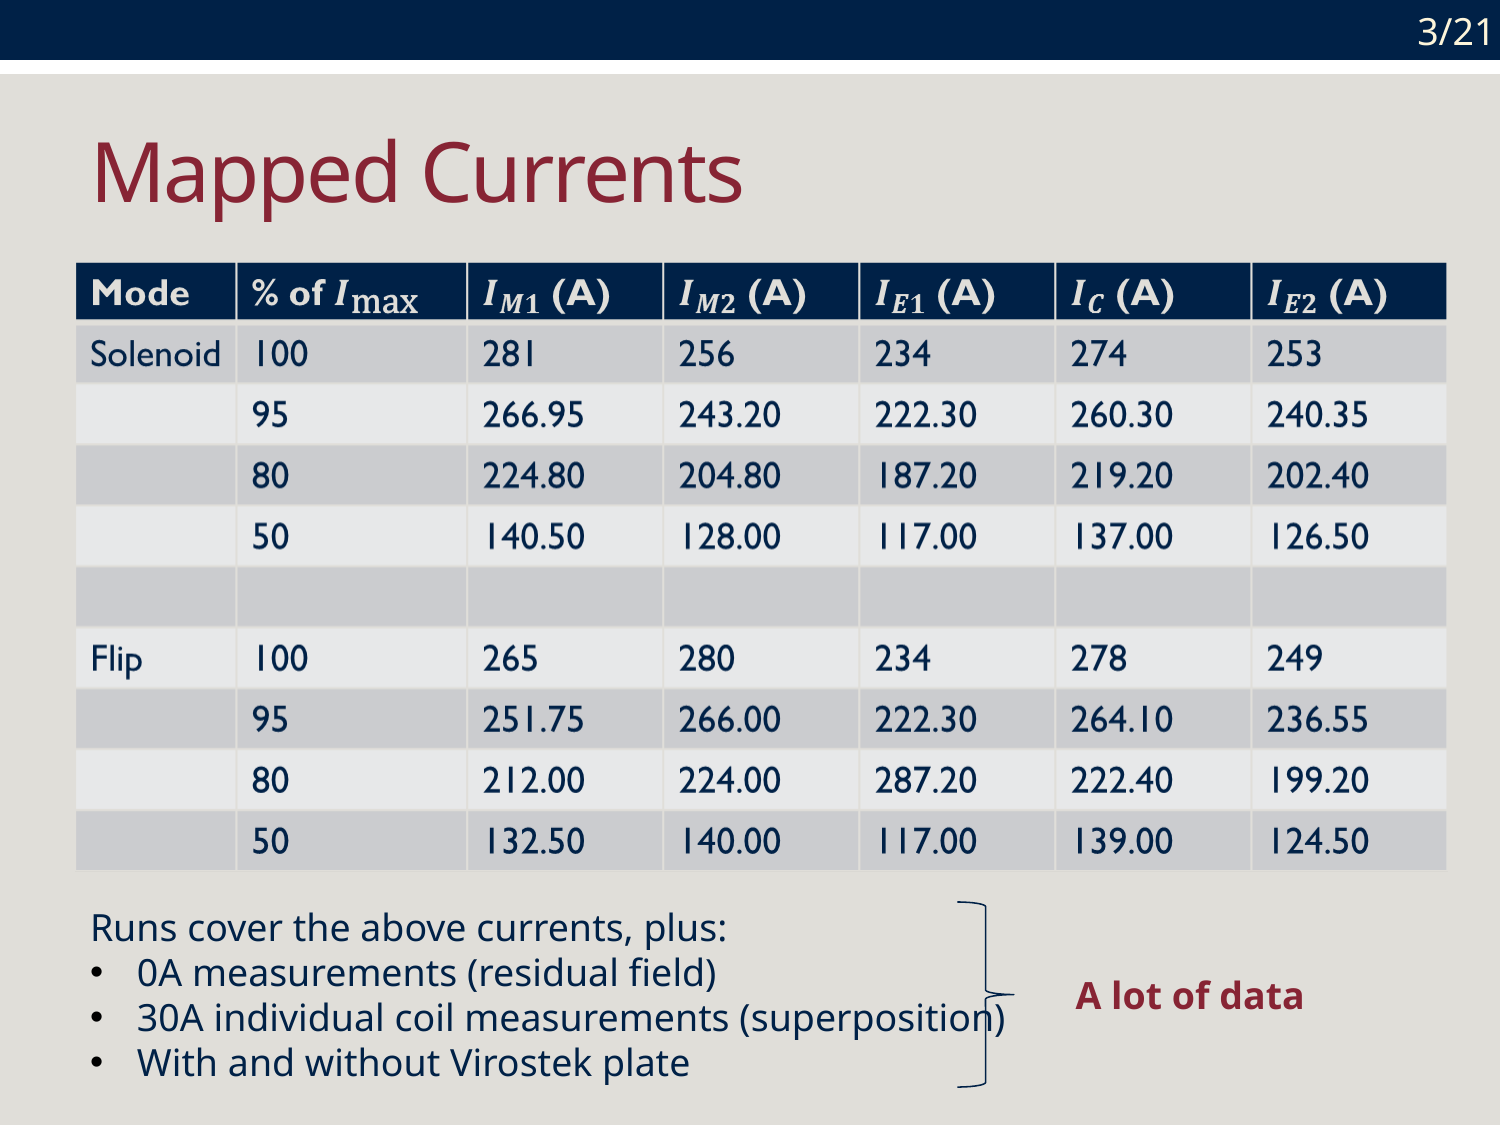

3/21
# Mapped Currents
Runs cover the above currents, plus:
0A measurements (residual field)
30A individual coil measurements (superposition)
With and without Virostek plate
A lot of data